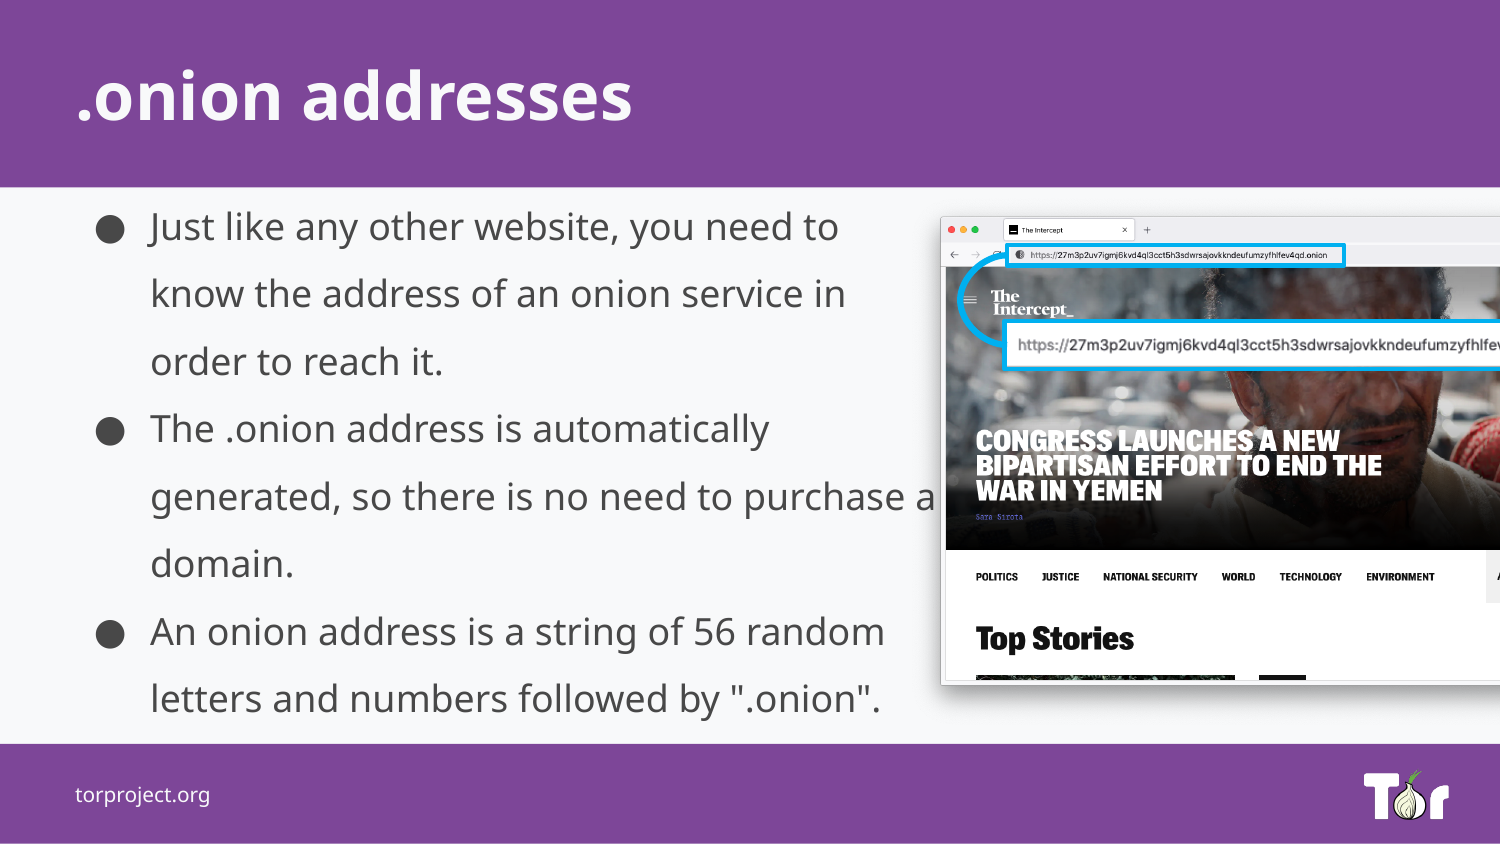

.onion addresses
# Just like any other website, you need to know the address of an onion service in order to reach it.
The .onion address is automatically generated, so there is no need to purchase a domain.
An onion address is a string of 56 random letters and numbers followed by ".onion".